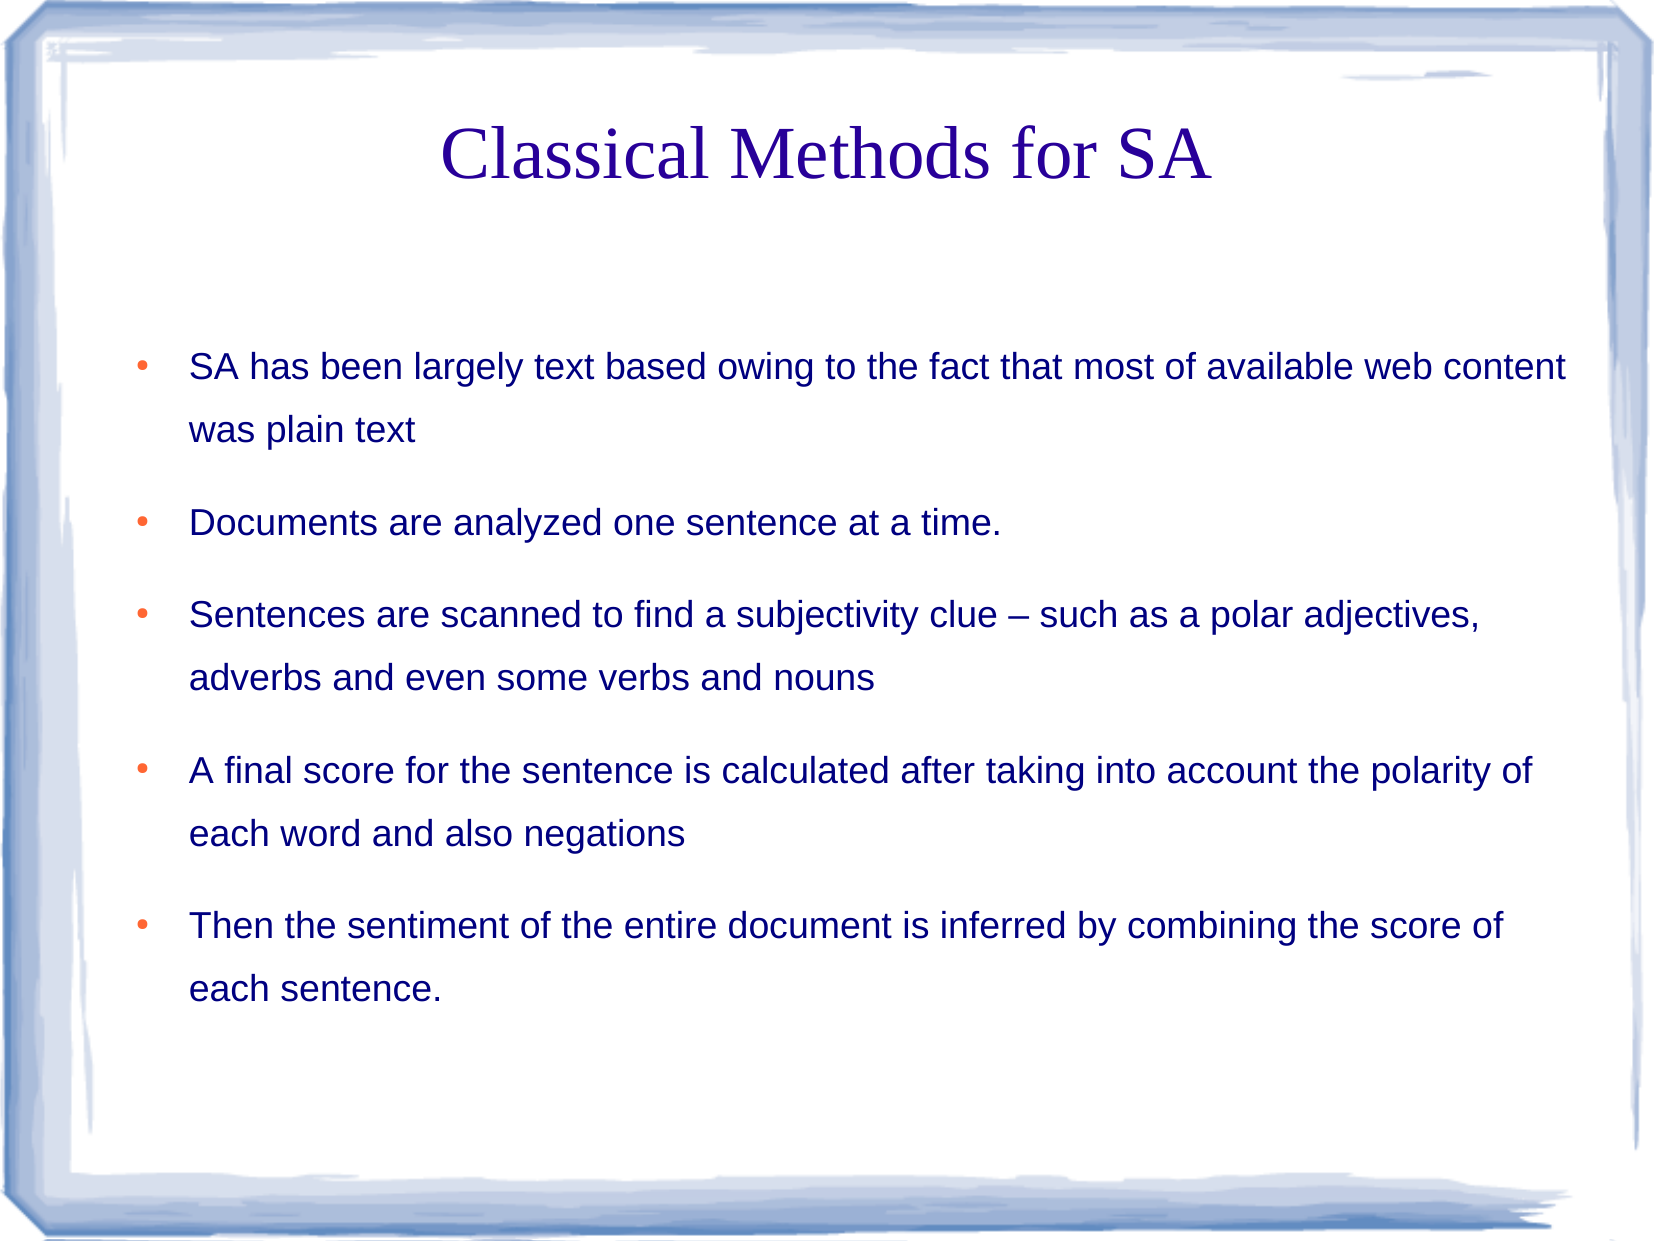

# Classical Methods for SA
SA has been largely text based owing to the fact that most of available web content was plain text
Documents are analyzed one sentence at a time.
Sentences are scanned to find a subjectivity clue – such as a polar adjectives, adverbs and even some verbs and nouns
A final score for the sentence is calculated after taking into account the polarity of each word and also negations
Then the sentiment of the entire document is inferred by combining the score of each sentence.